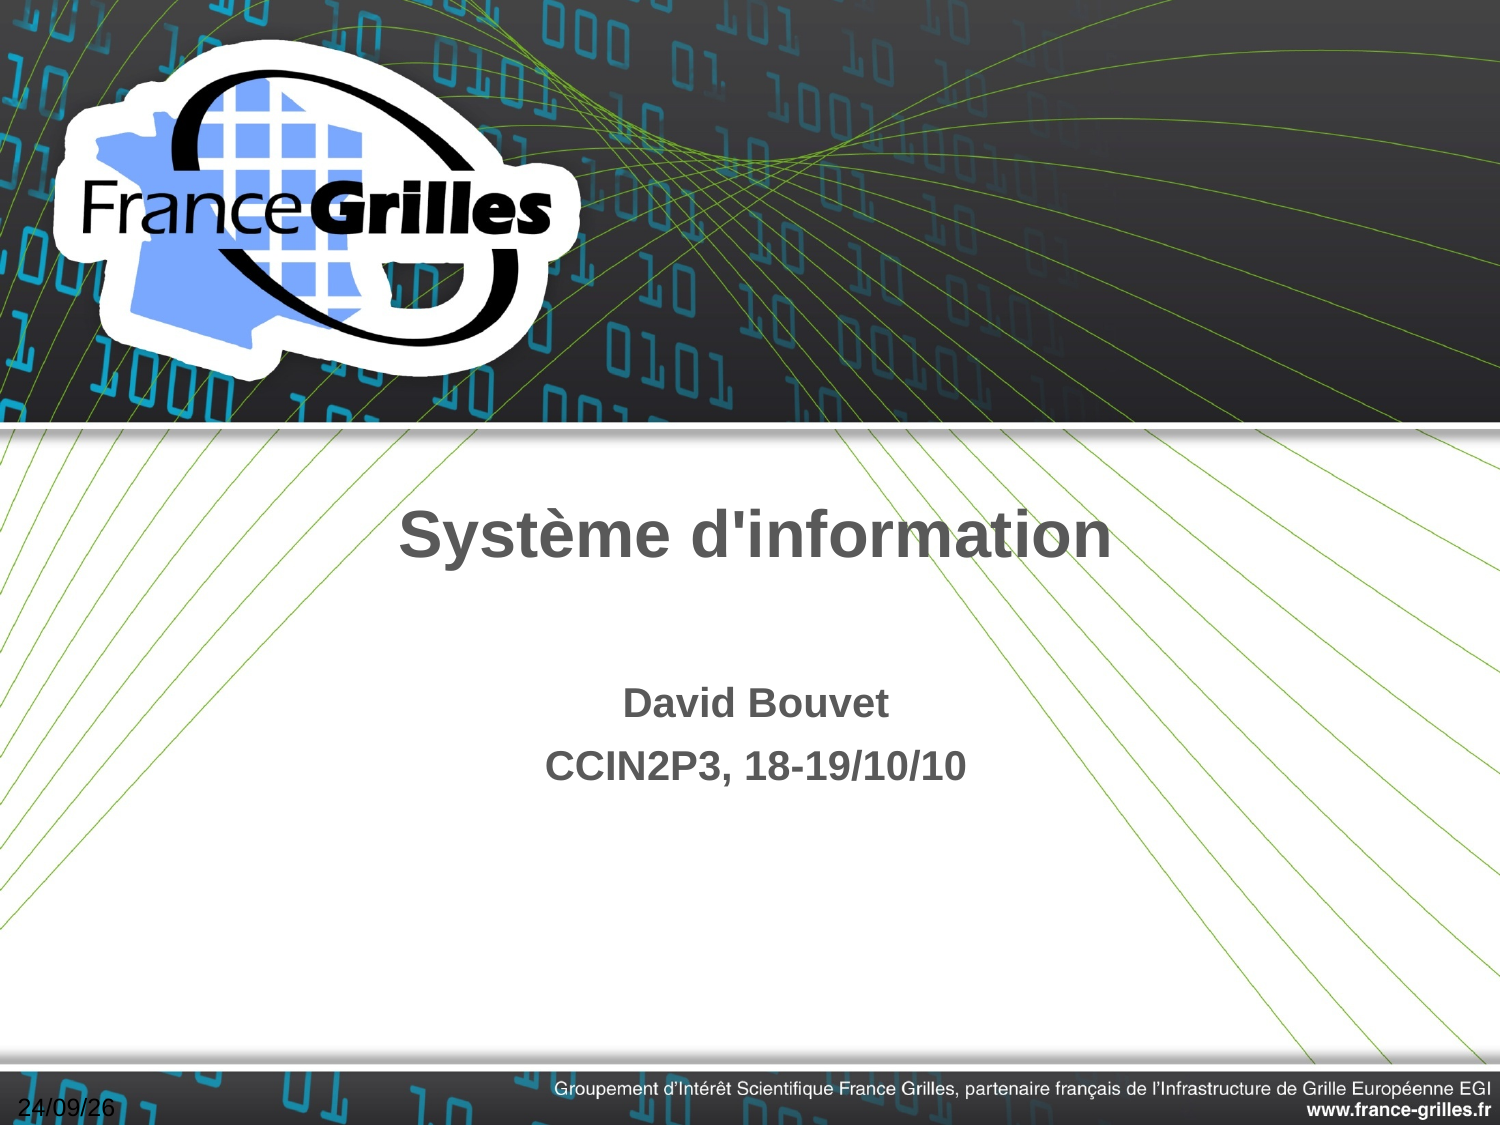

#
Système d'information
David Bouvet
CCIN2P3, 18-19/10/10